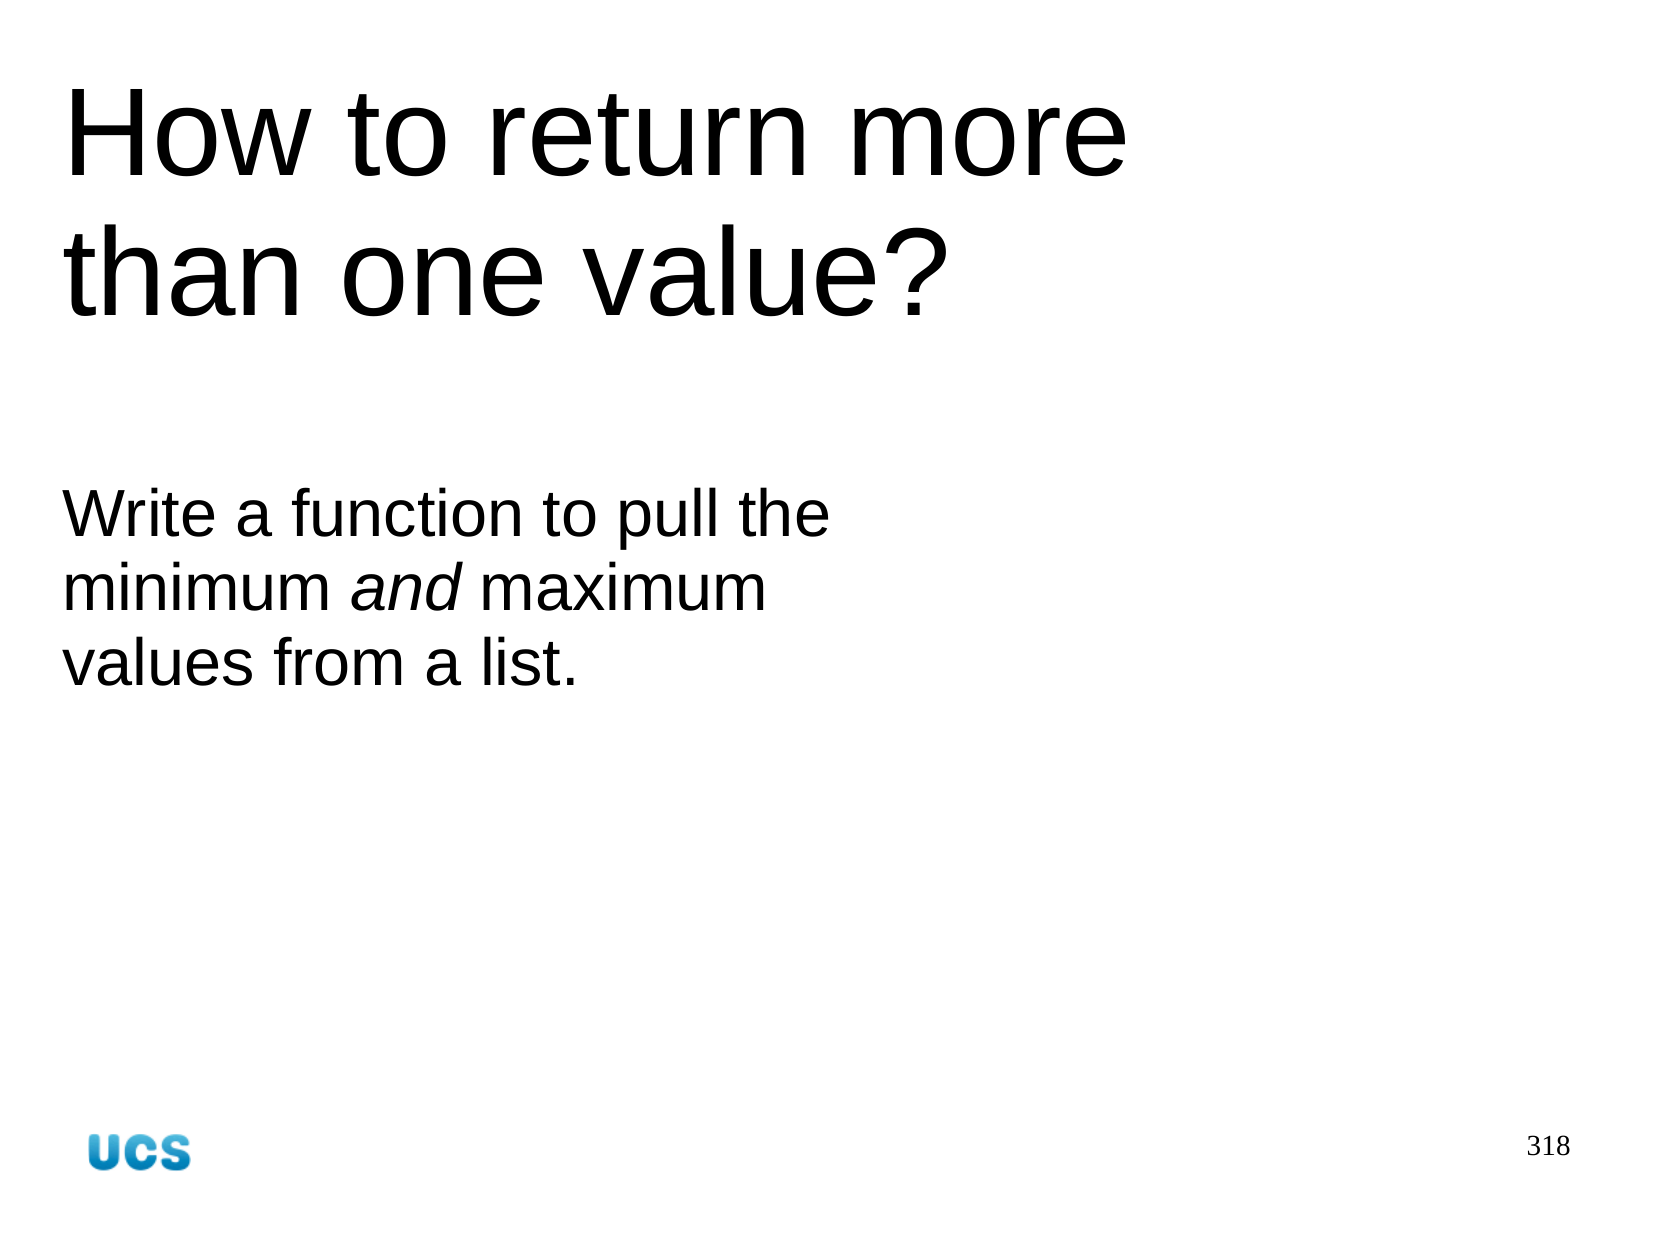

How to return more
than one value?
Write a function to pull the
minimum and maximum
values from a list.
318